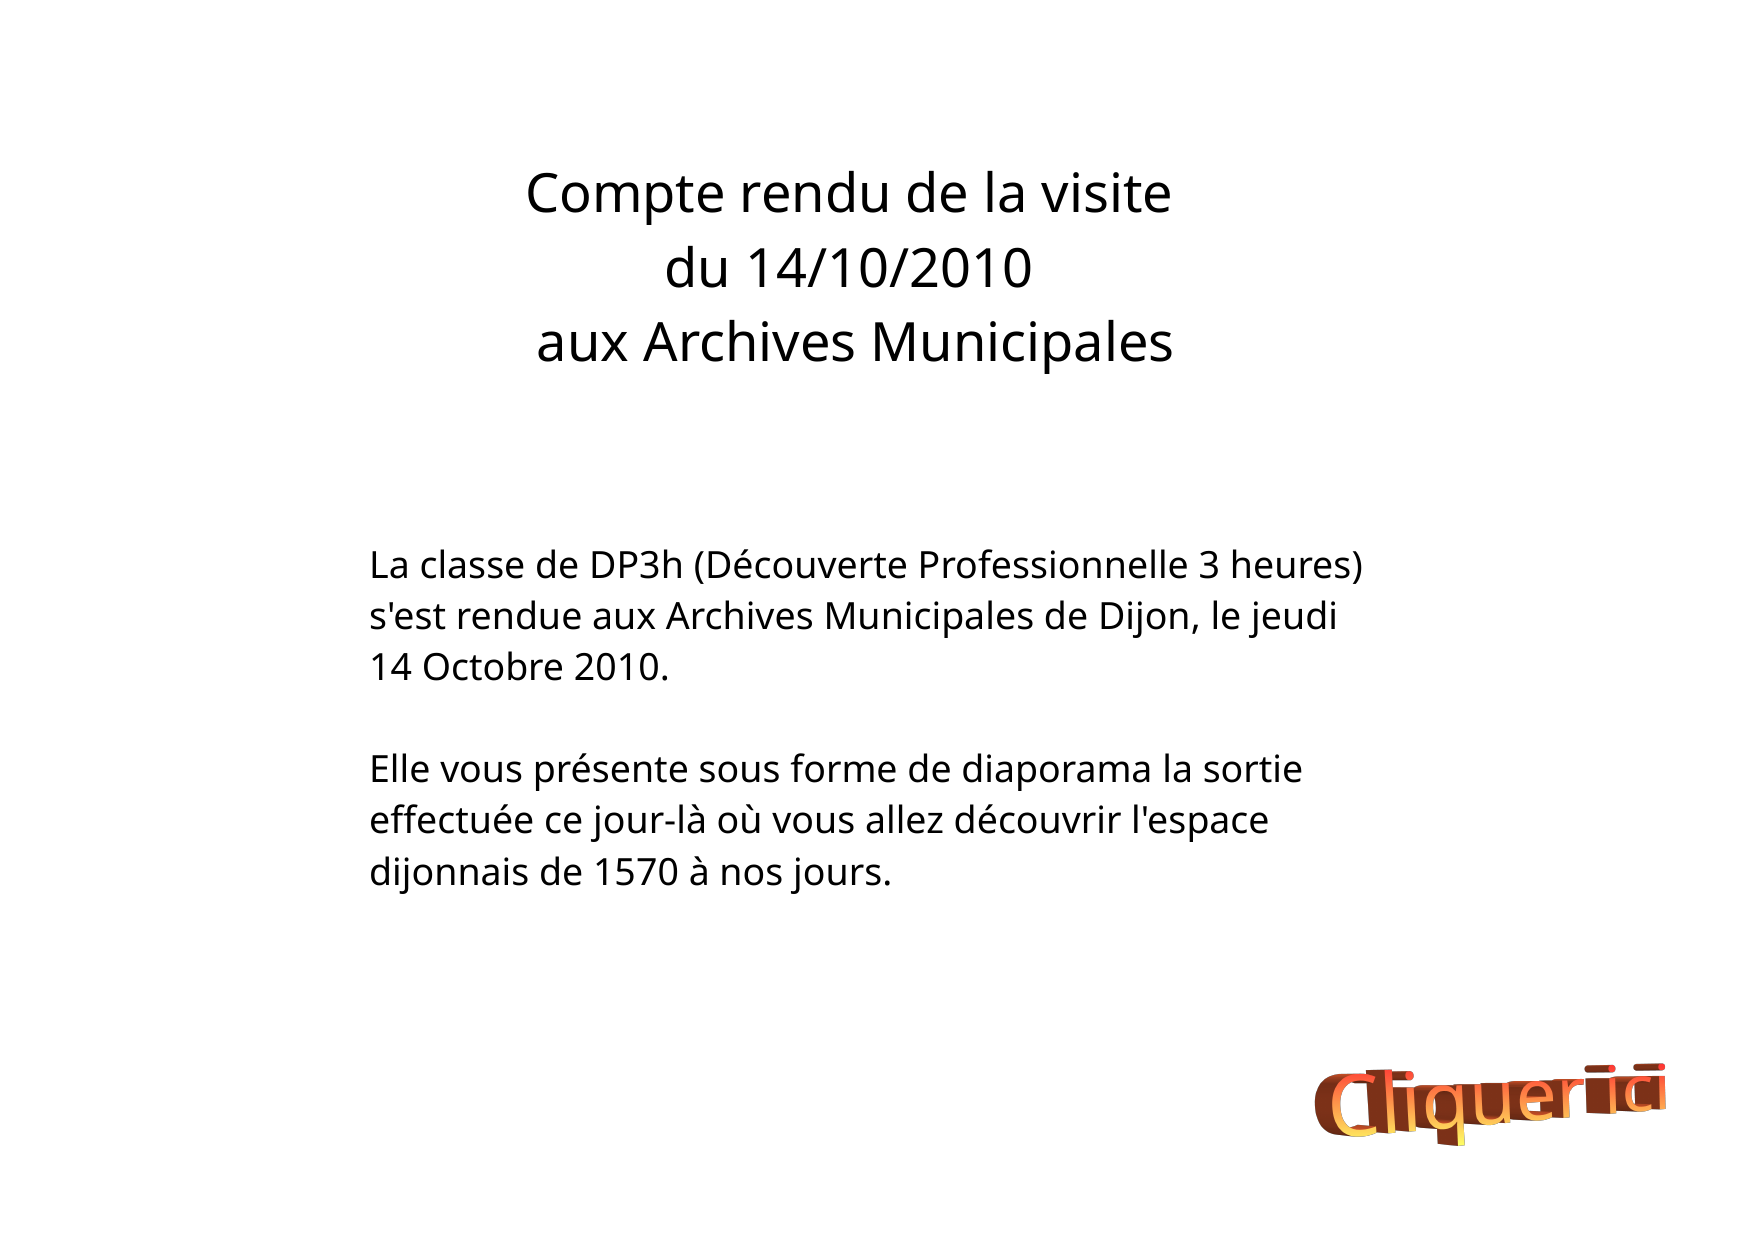

Compte rendu de la visite
du 14/10/2010
aux Archives Municipales
La classe de DP3h (Découverte Professionnelle 3 heures) s'est rendue aux Archives Municipales de Dijon, le jeudi 14 Octobre 2010.
Elle vous présente sous forme de diaporama la sortie effectuée ce jour-là où vous allez découvrir l'espace dijonnais de 1570 à nos jours.
Cliquer ici